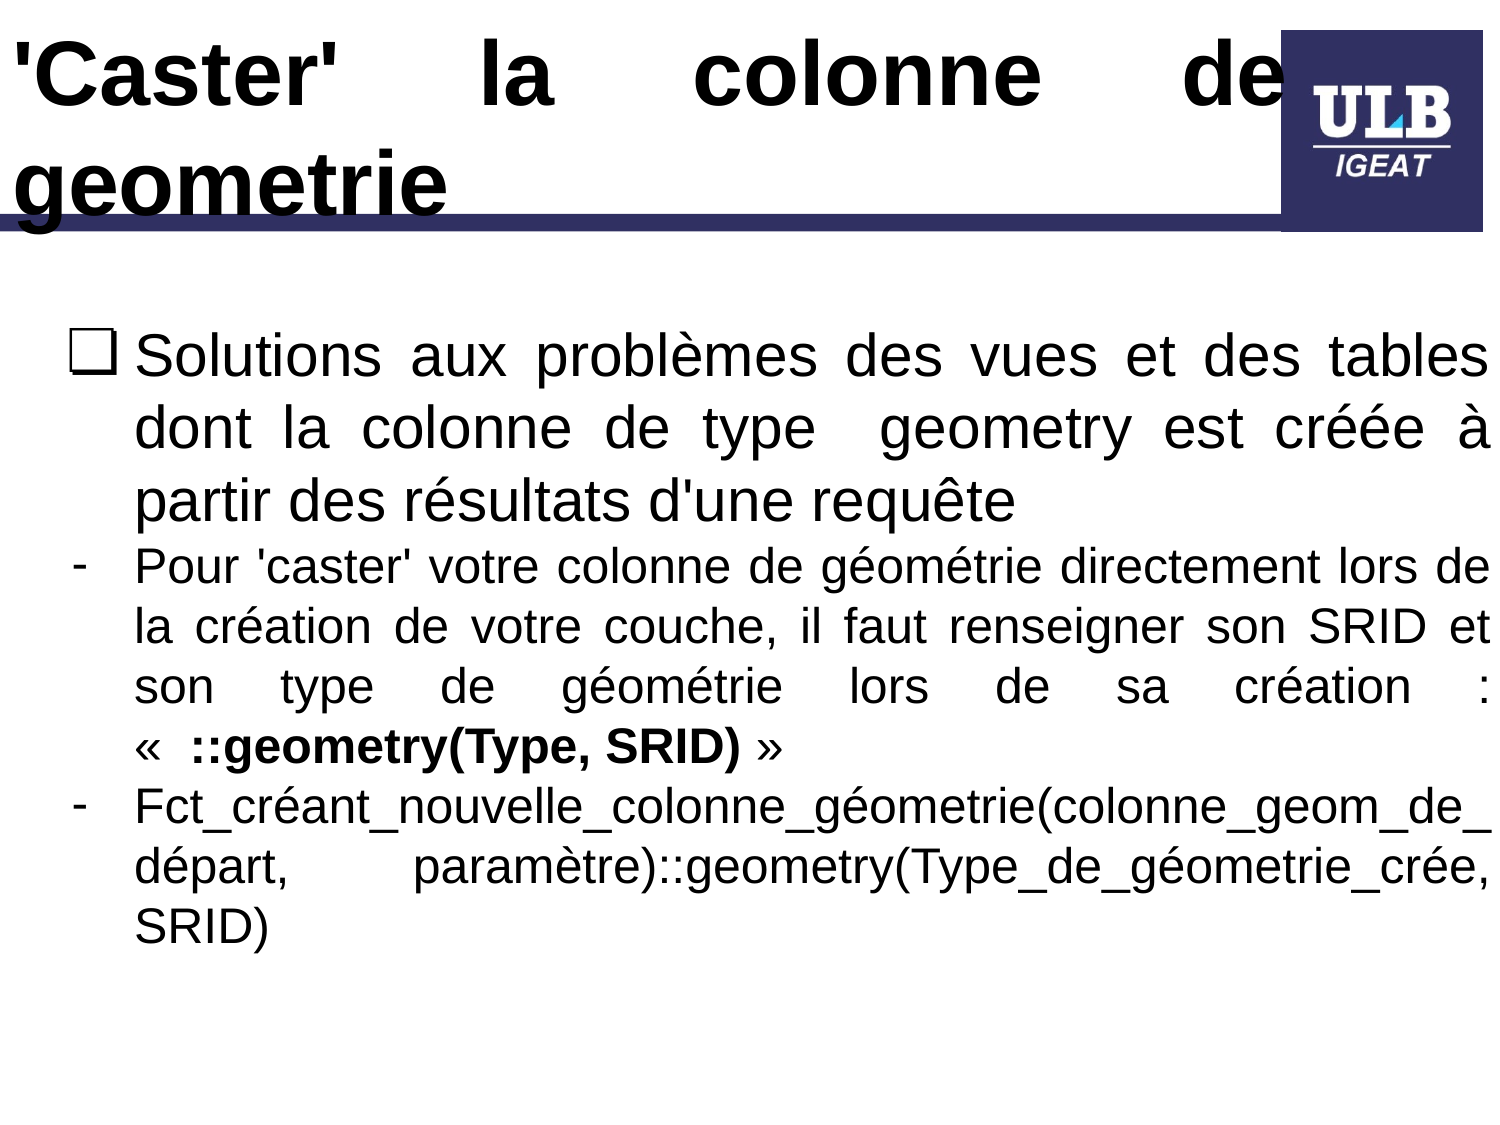

# 'Caster' la colonne de geometrie
Solutions aux problèmes des vues et des tables dont la colonne de type 	geometry est créée à partir des résultats d'une requête
Pour 'caster' votre colonne de géométrie directement lors de la création de votre couche, il faut renseigner son SRID et son type de géométrie lors de sa création : « ::geometry(Type, SRID) »
Fct_créant_nouvelle_colonne_géometrie(colonne_geom_de_départ, paramètre)::geometry(Type_de_géometrie_crée, SRID)